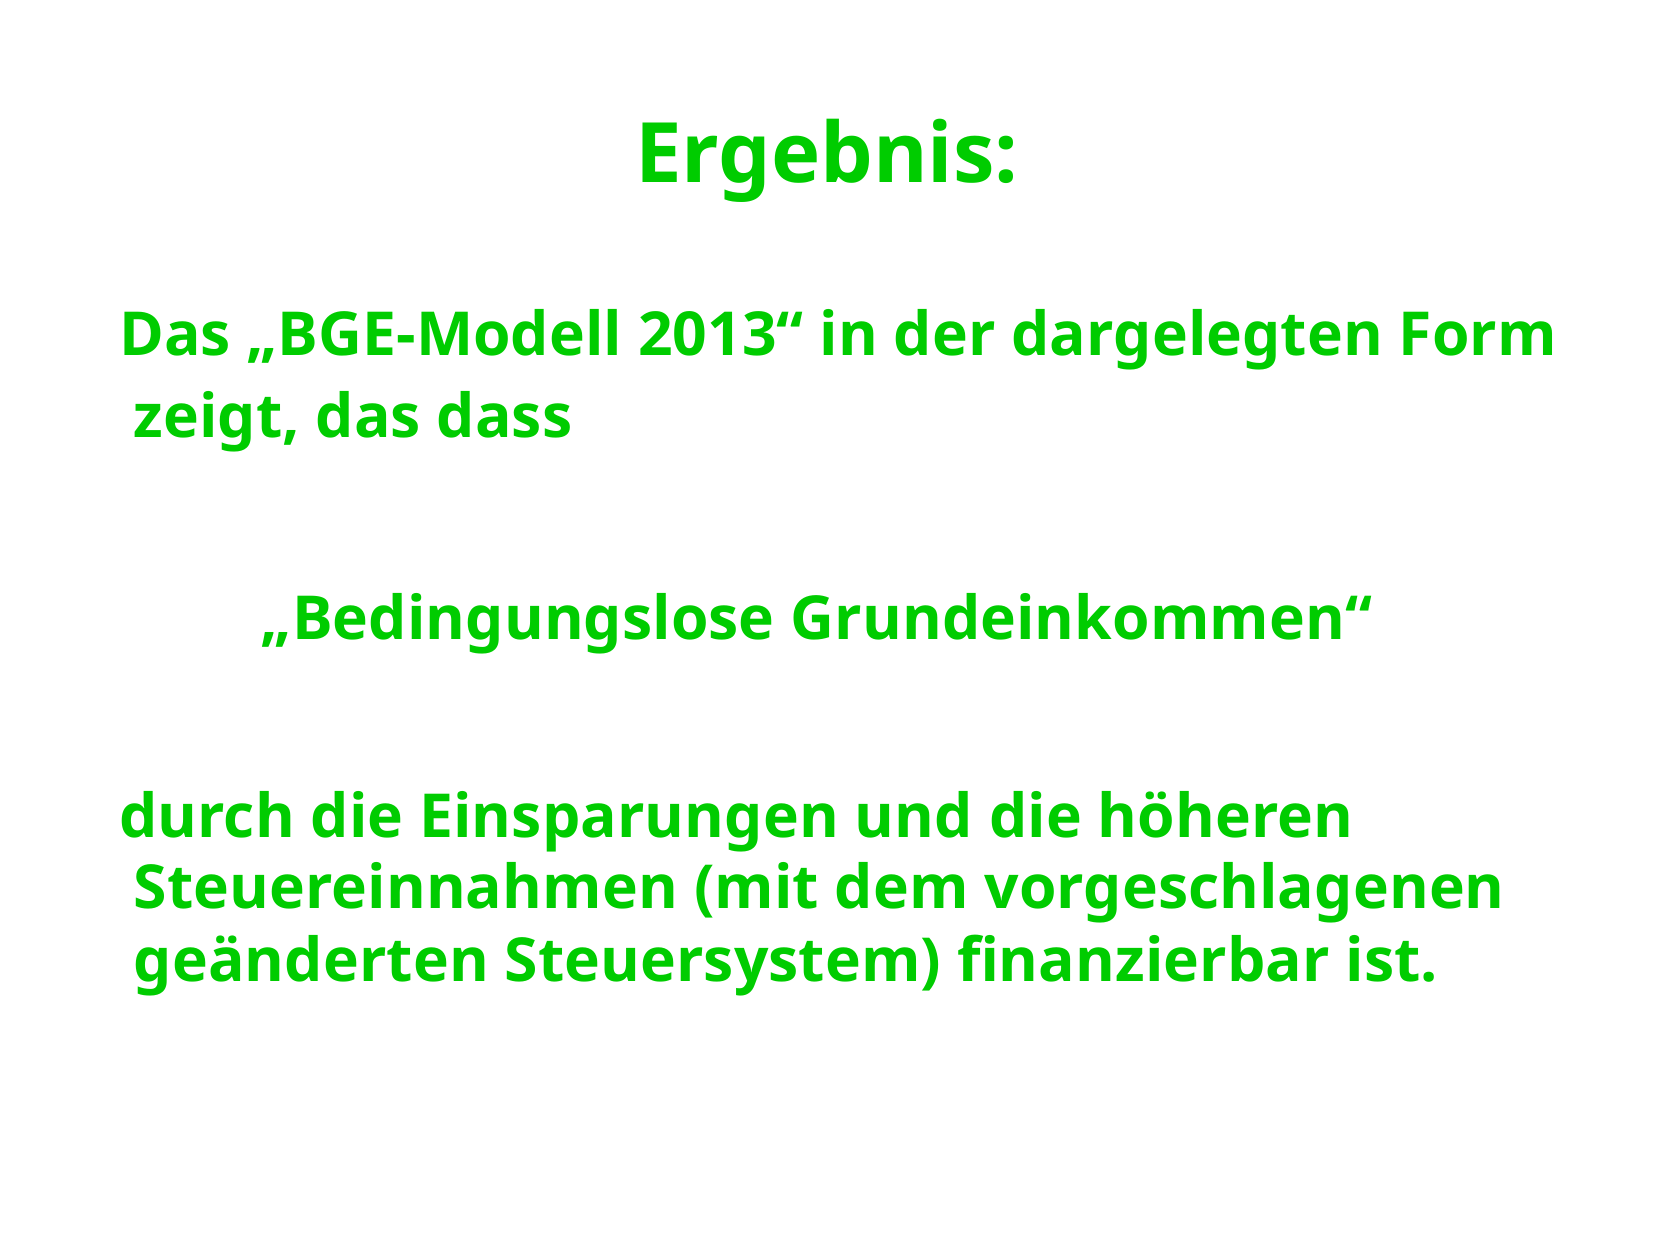

# Ergebnis:
 Das „BGE-Modell 2013“ in der dargelegten Form zeigt, das dass
 „Bedingungslose Grundeinkommen“
 durch die Einsparungen und die höheren Steuereinnahmen (mit dem vorgeschlagenen geänderten Steuersystem) finanzierbar ist.